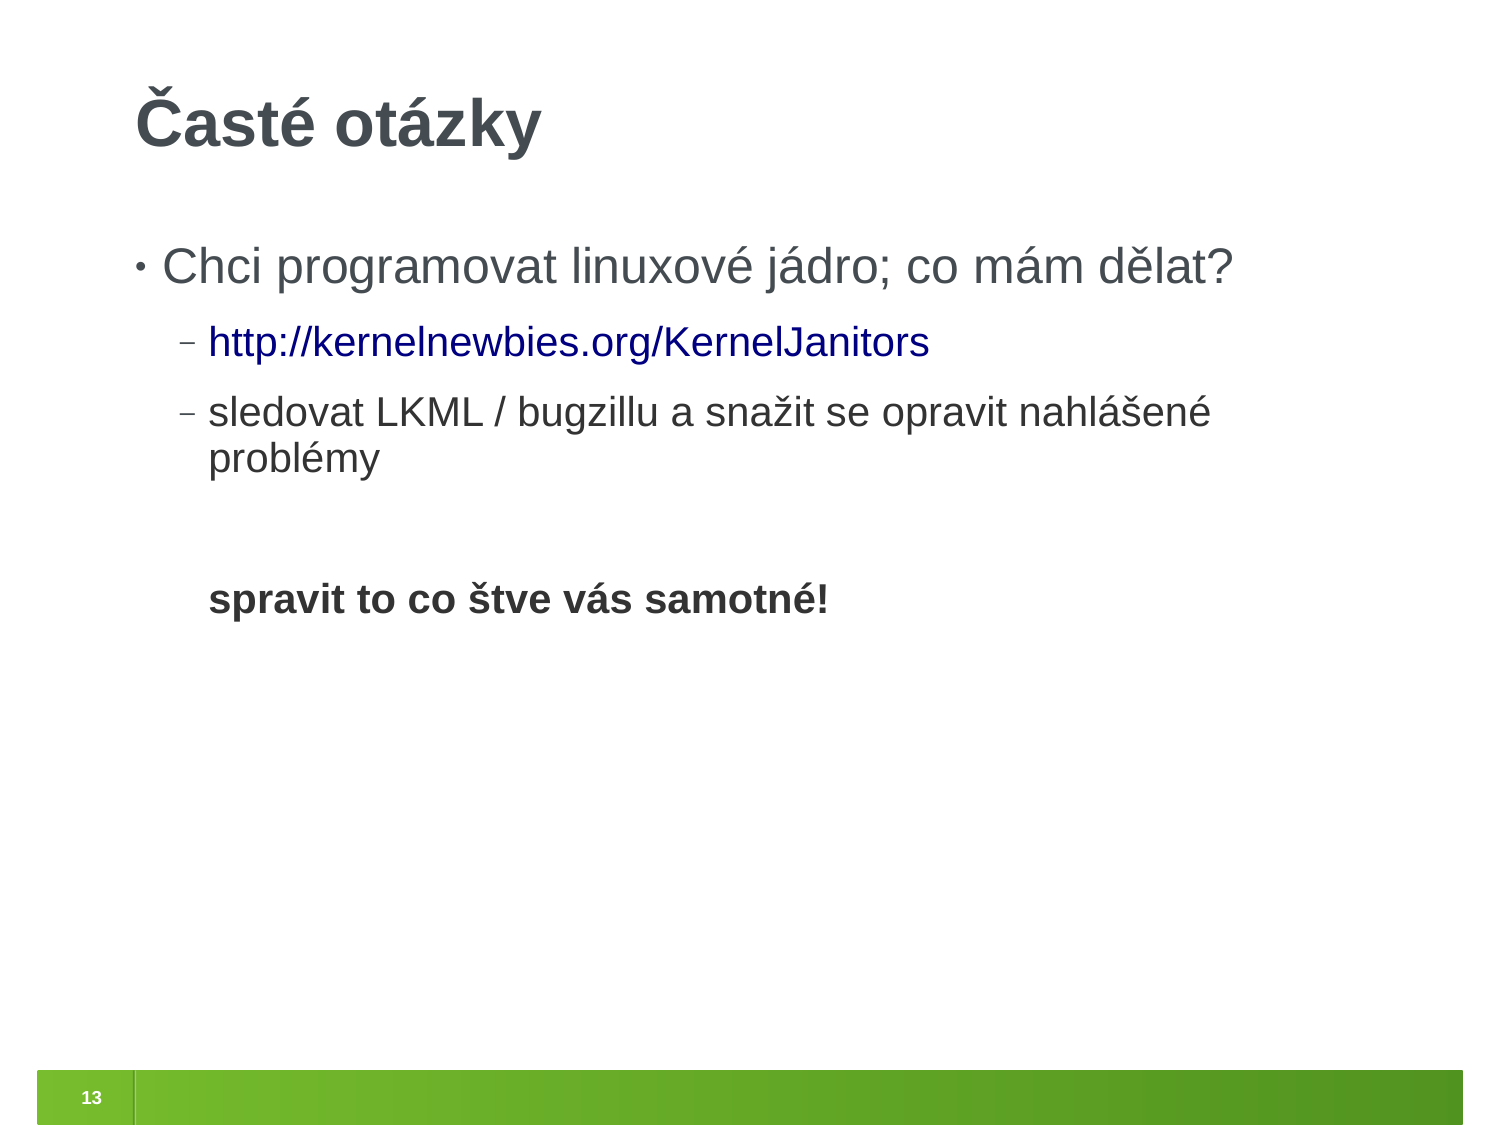

# Časté otázky
Chci programovat linuxové jádro; co mám dělat?
http://kernelnewbies.org/KernelJanitors
sledovat LKML / bugzillu a snažit se opravit nahlášené problémy
spravit to co štve vás samotné!